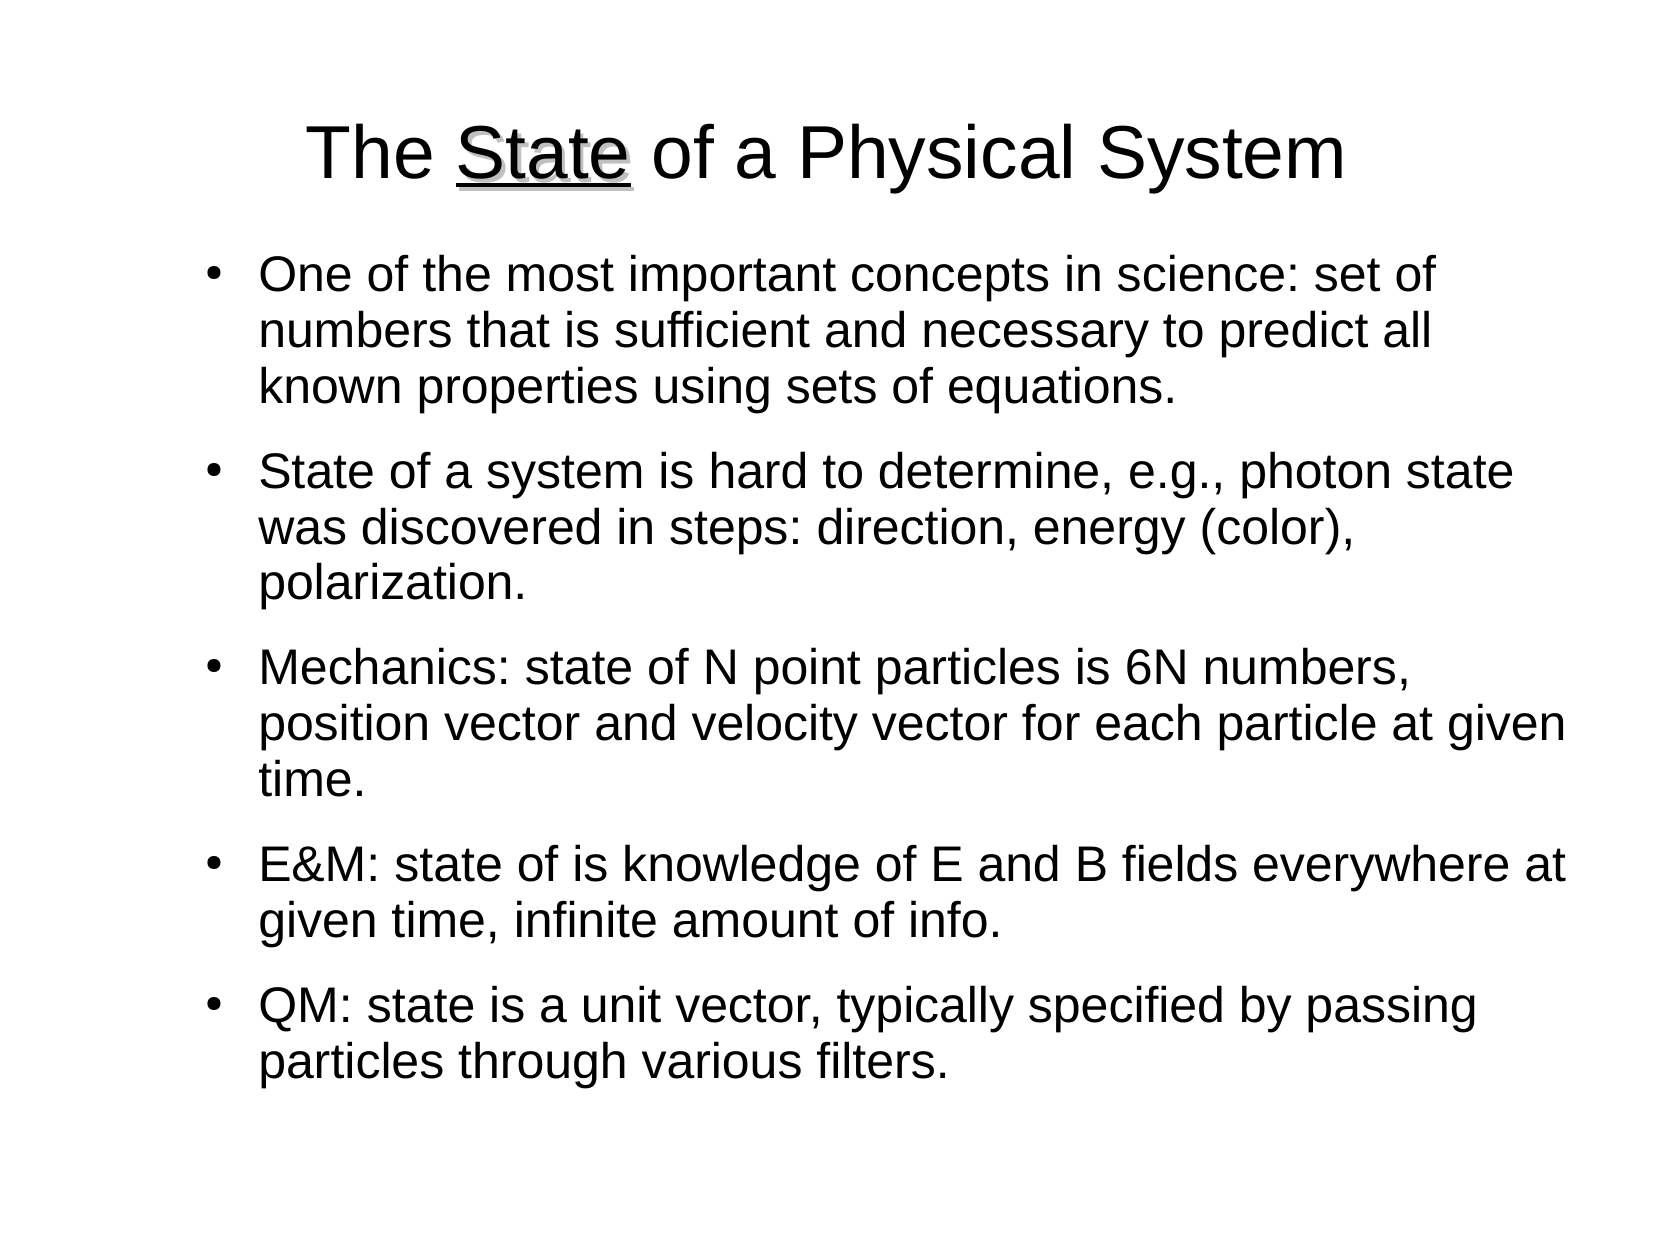

# The State of a Physical System
One of the most important concepts in science: set of numbers that is sufficient and necessary to predict all known properties using sets of equations.
State of a system is hard to determine, e.g., photon state was discovered in steps: direction, energy (color), polarization.
Mechanics: state of N point particles is 6N numbers, position vector and velocity vector for each particle at given time.
E&M: state of is knowledge of E and B fields everywhere at given time, infinite amount of info.
QM: state is a unit vector, typically specified by passing particles through various filters.